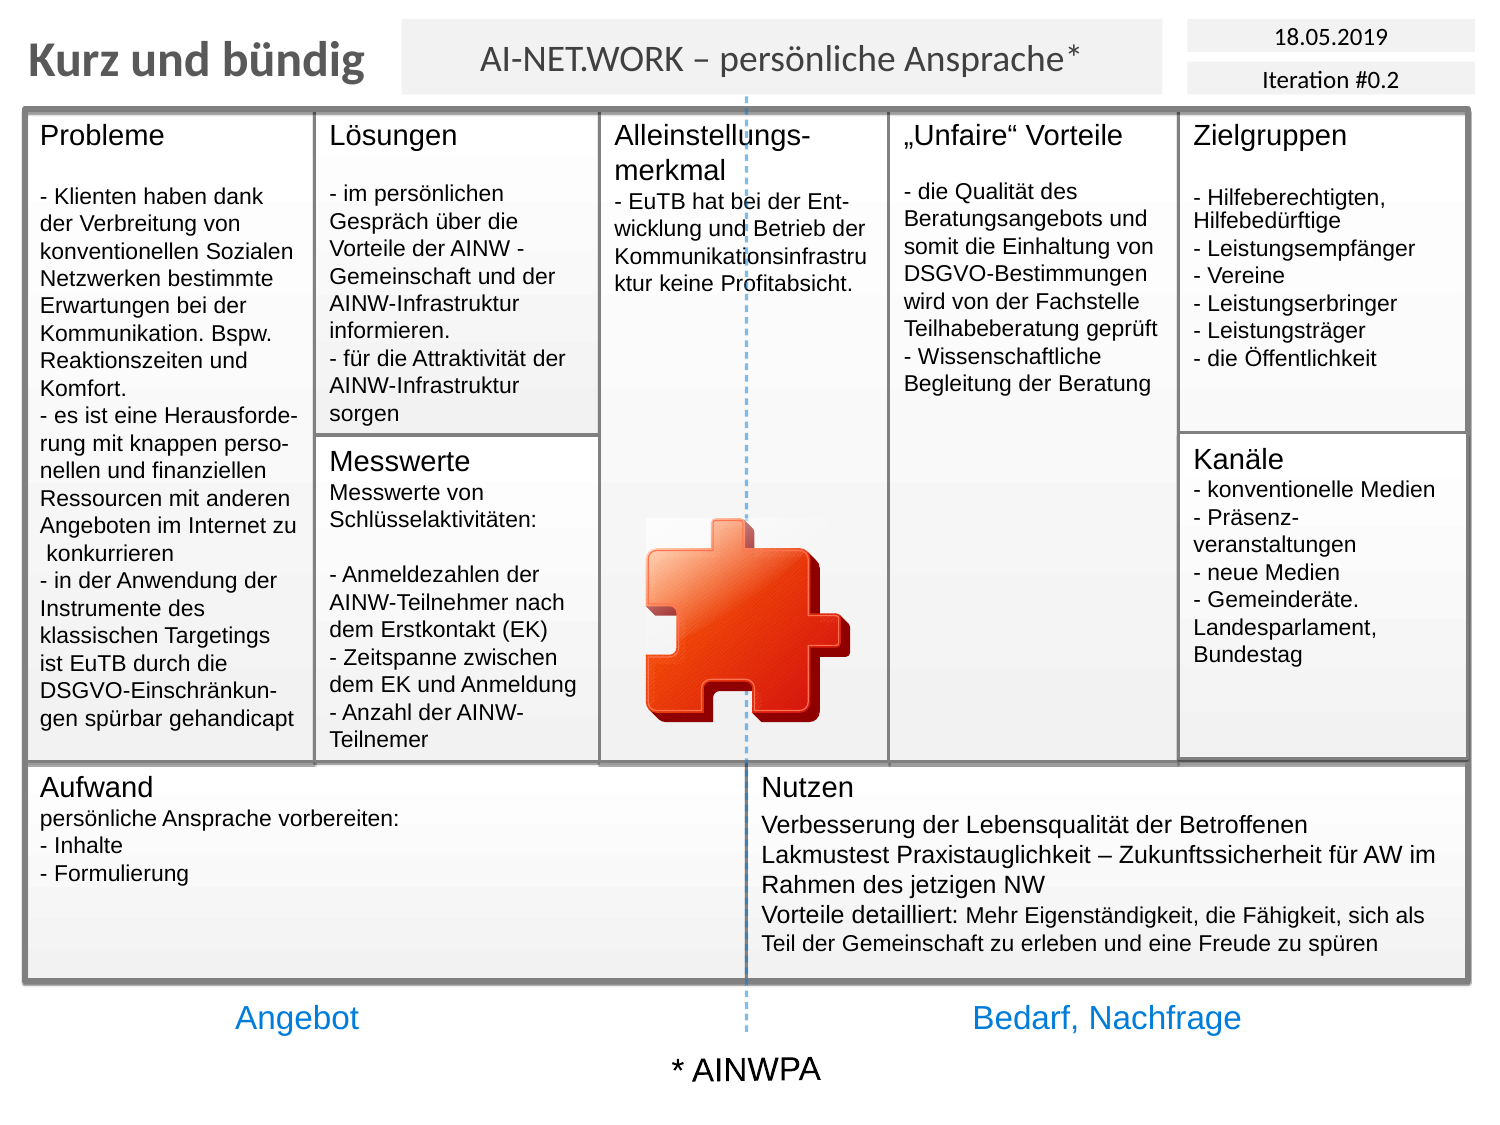

Kurz und bündig
AI-NET.WORK – persönliche Ansprache*
18.05.2019
Iteration #0.2
Probleme
- Klienten haben dank der Verbreitung von konventionellen Sozialen Netzwerken bestimmte Erwartungen bei der Kommunikation. Bspw. Reaktionszeiten und Komfort.
- es ist eine Herausforde-rung mit knappen perso-nellen und finanziellen Ressourcen mit anderen Angeboten im Internet zu konkurrieren
- in der Anwendung der Instrumente des klassischen Targetings ist EuTB durch die DSGVO-Einschränkun-gen spürbar gehandicapt
Lösungen
- im persönlichen Gespräch über die Vorteile der AINW -Gemeinschaft und der AINW-Infrastruktur informieren.
- für die Attraktivität der AINW-Infrastruktur sorgen
Alleinstellungs-merkmal
- EuTB hat bei der Ent-wicklung und Betrieb der Kommunikationsinfrastruktur keine Profitabsicht.
„Unfaire“ Vorteile
- die Qualität des Beratungsangebots und somit die Einhaltung von DSGVO-Bestimmungen wird von der Fachstelle Teilhabeberatung geprüft
- Wissenschaftliche Begleitung der Beratung
Zielgruppen
- Hilfeberechtigten, Hilfebedürftige
- Leistungsempfänger
- Vereine
- Leistungserbringer
- Leistungsträger
- die Öffentlichkeit
Kanäle
- konventionelle Medien
- Präsenz-veranstaltungen
- neue Medien
- Gemeinderäte. Landesparlament, Bundestag
Messwerte
Messwerte von Schlüsselaktivitäten:
- Anmeldezahlen der AINW-Teilnehmer nach dem Erstkontakt (EK)
- Zeitspanne zwischen dem EK und Anmeldung
- Anzahl der AINW-Teilnemer
Aufwand
persönliche Ansprache vorbereiten:
- Inhalte
- Formulierung
Nutzen
Verbesserung der Lebensqualität der Betroffenen
Lakmustest Praxistauglichkeit – Zukunftssicherheit für AW im Rahmen des jetzigen NW
Vorteile detailliert: Mehr Eigenständigkeit, die Fähigkeit, sich als Teil der Gemeinschaft zu erleben und eine Freude zu spüren
Angebot
Bedarf, Nachfrage
* AINWPA